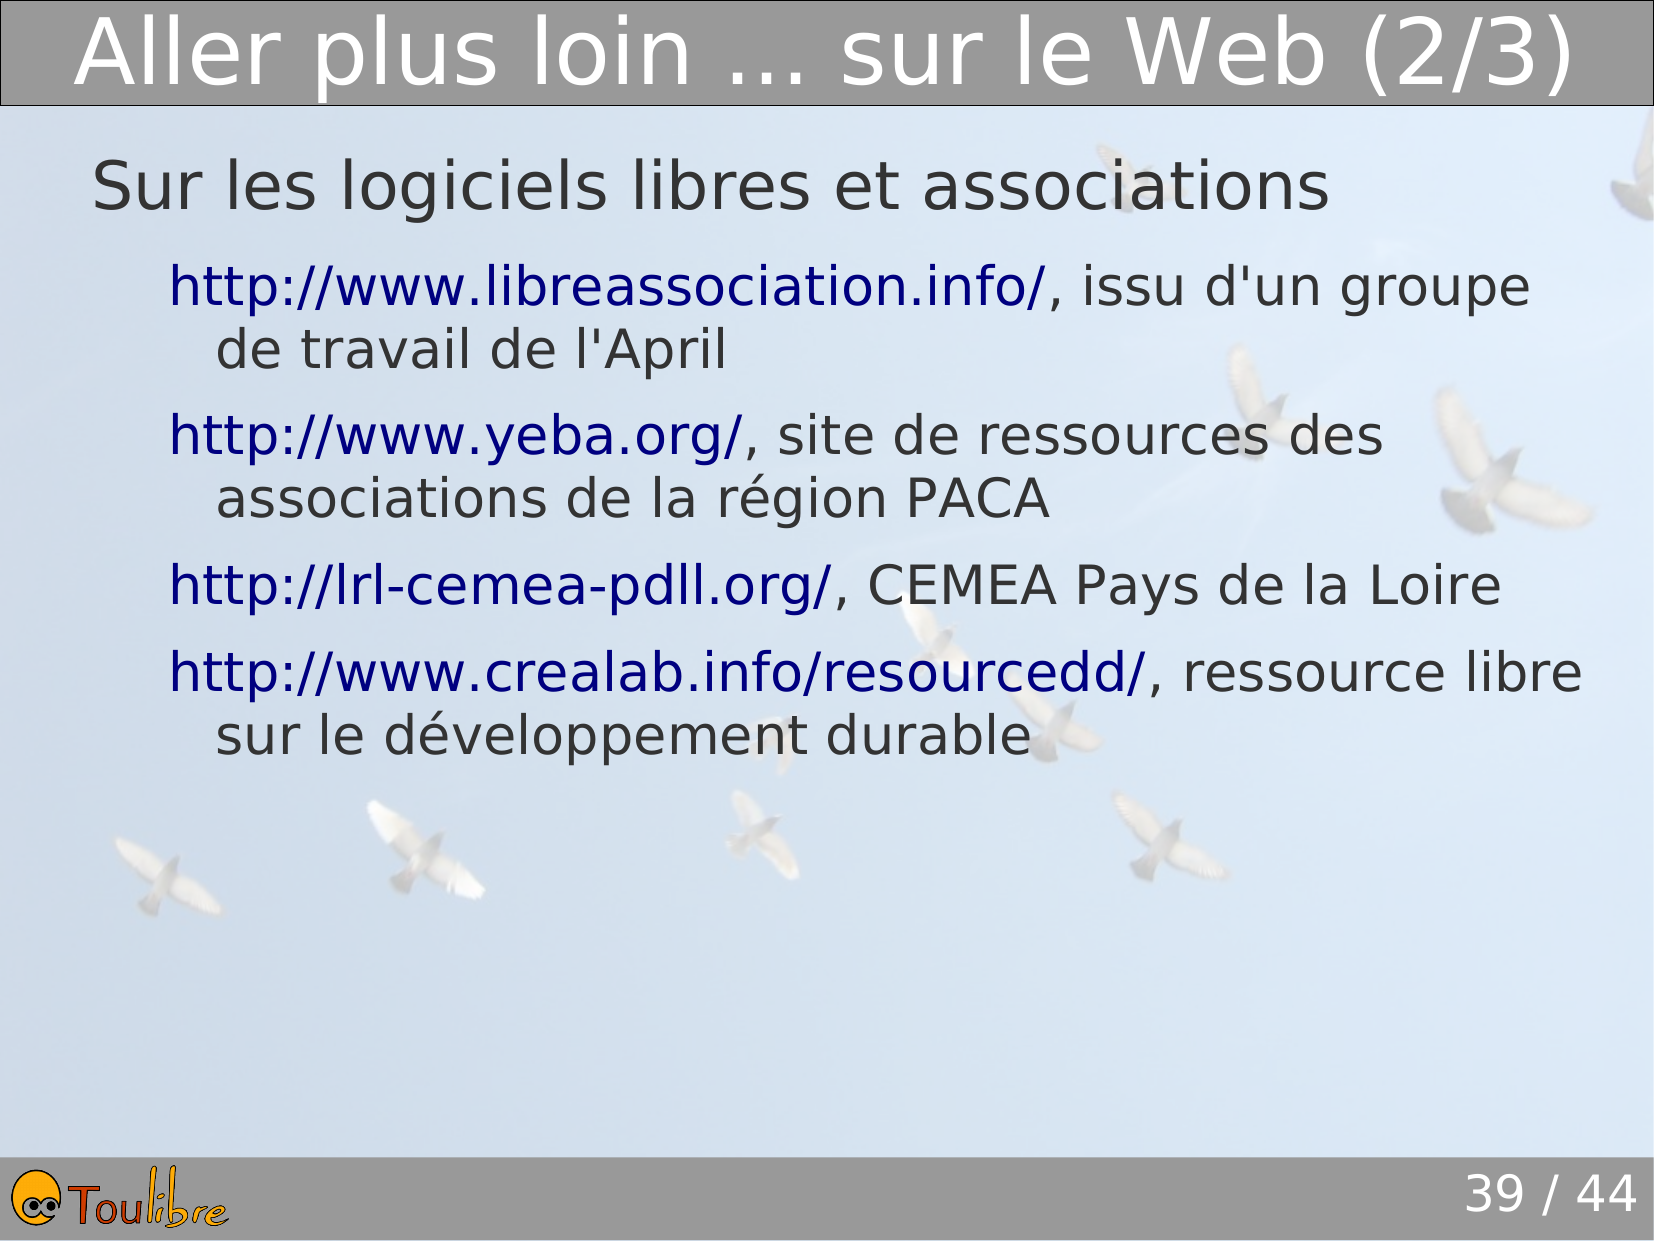

# Aller plus loin ... sur le Web (2/3)
Sur les logiciels libres et associations
http://www.libreassociation.info/, issu d'un groupe de travail de l'April
http://www.yeba.org/, site de ressources des associations de la région PACA
http://lrl-cemea-pdll.org/, CEMEA Pays de la Loire
http://www.crealab.info/resourcedd/, ressource libre sur le développement durable